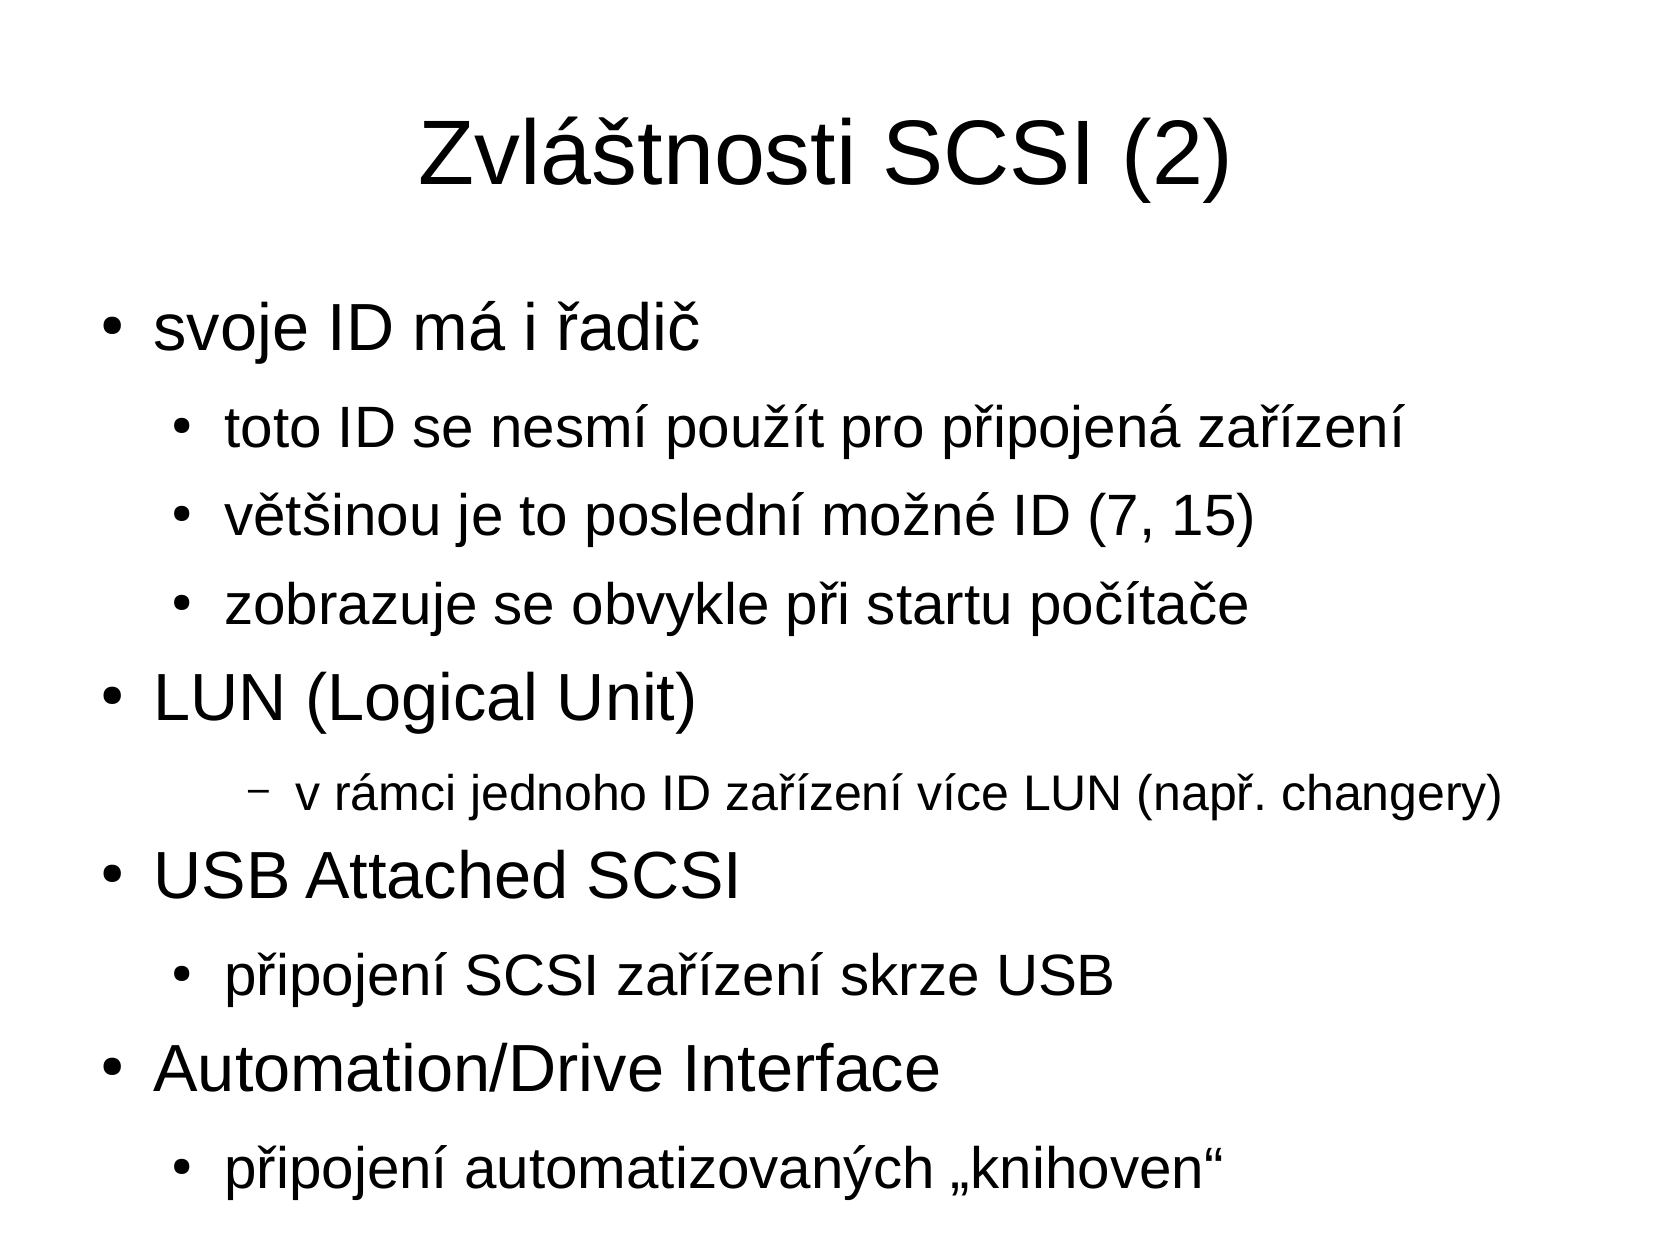

# Zvláštnosti SCSI (2)
svoje ID má i řadič
toto ID se nesmí použít pro připojená zařízení
většinou je to poslední možné ID (7, 15)
zobrazuje se obvykle při startu počítače
LUN (Logical Unit)
v rámci jednoho ID zařízení více LUN (např. changery)
USB Attached SCSI
připojení SCSI zařízení skrze USB
Automation/Drive Interface
připojení automatizovaných „knihoven“